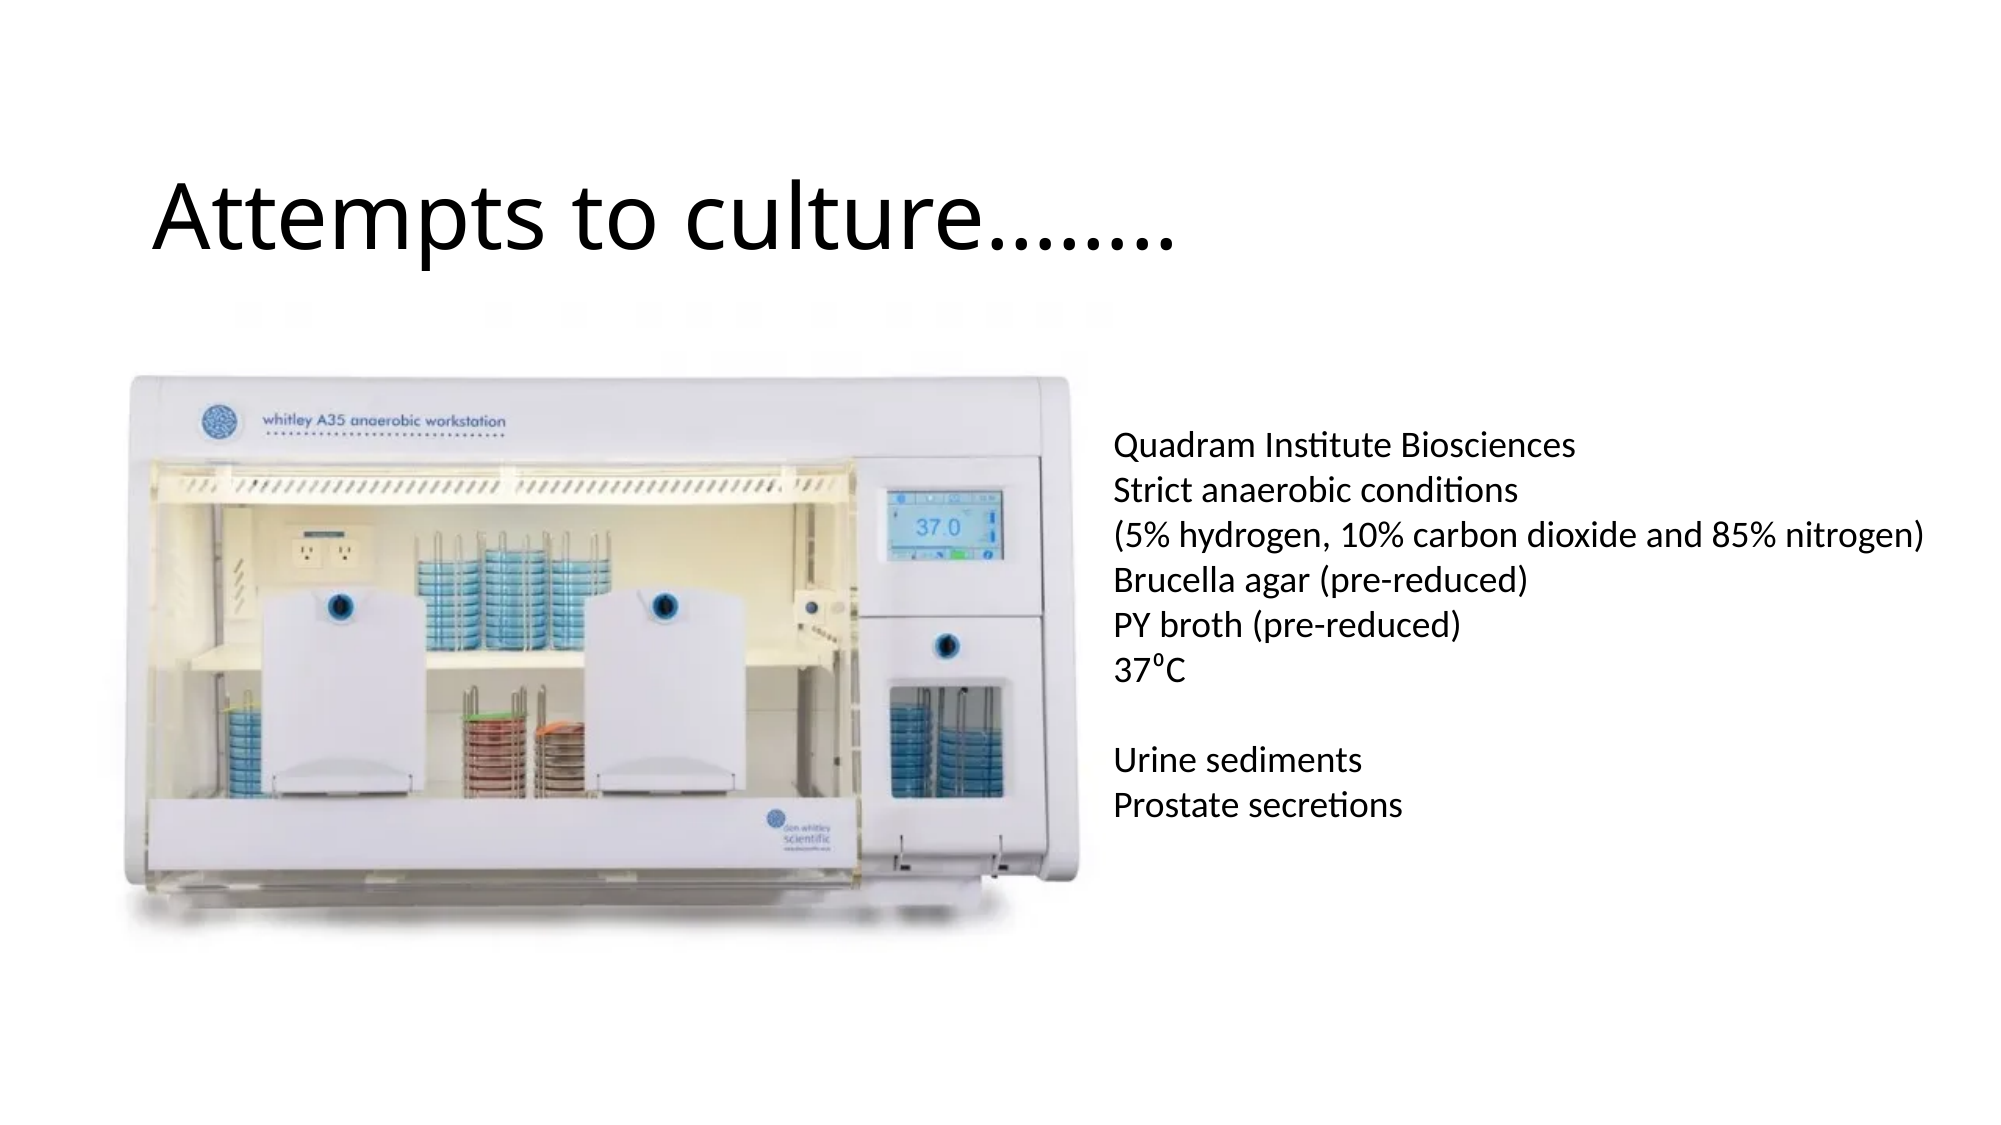

# Attempts to culture……..
Quadram Institute Biosciences
Strict anaerobic conditions
(5% hydrogen, 10% carbon dioxide and 85% nitrogen)
Brucella agar (pre-reduced)
PY broth (pre-reduced)
37⁰C
Urine sediments
Prostate secretions